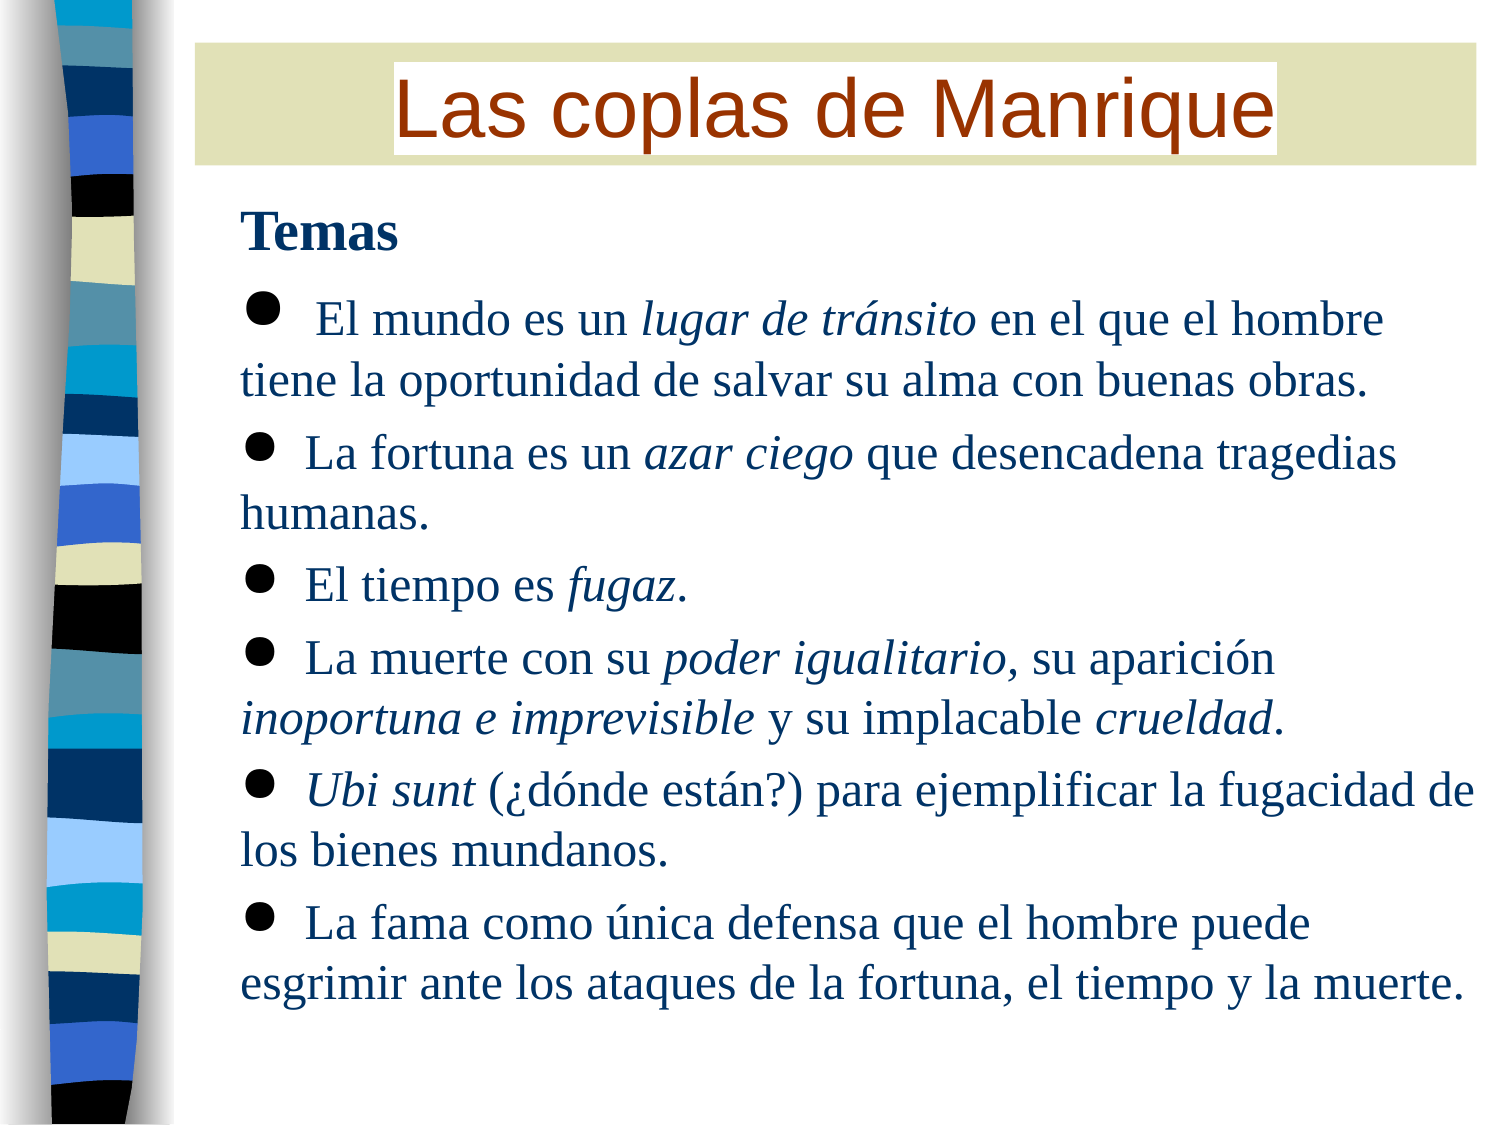

# Las coplas de Manrique
Temas
 El mundo es un lugar de tránsito en el que el hombre tiene la oportunidad de salvar su alma con buenas obras.
 La fortuna es un azar ciego que desencadena tragedias humanas.
 El tiempo es fugaz.
 La muerte con su poder igualitario, su aparición inoportuna e imprevisible y su implacable crueldad.
 Ubi sunt (¿dónde están?) para ejemplificar la fugacidad de los bienes mundanos.
 La fama como única defensa que el hombre puede esgrimir ante los ataques de la fortuna, el tiempo y la muerte.